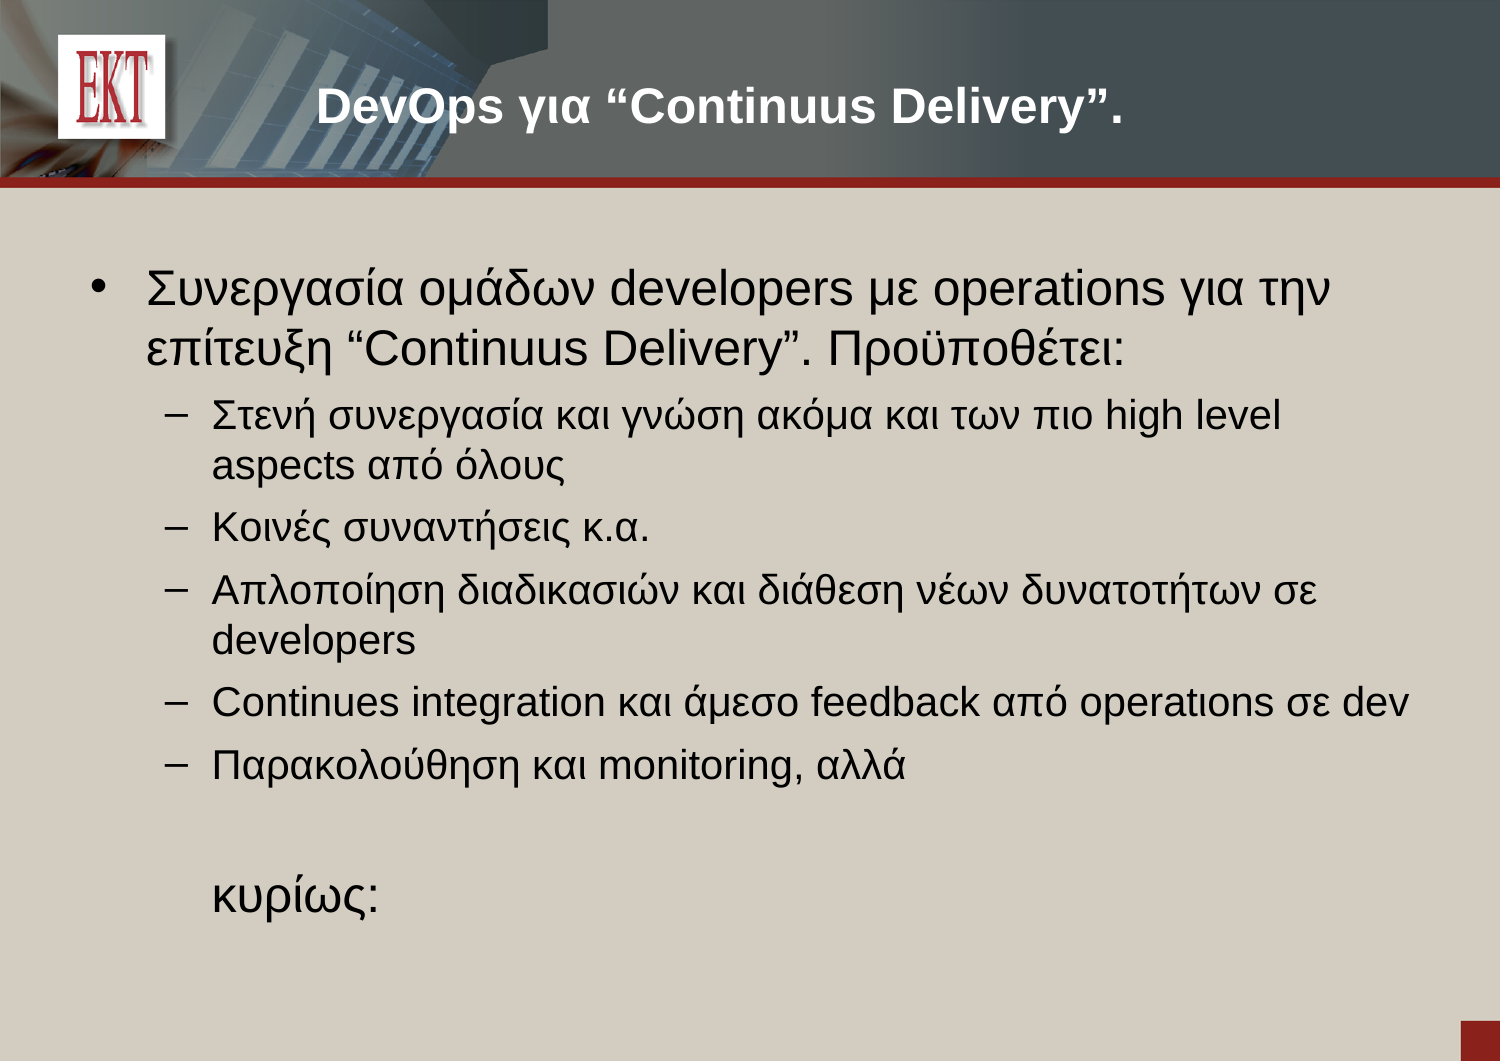

# DevOps για “Continuus Delivery”.
Συνεργασία ομάδων developers με operations για την επίτευξη “Continuus Delivery”. Προϋποθέτει:
Στενή συνεργασία και γνώση ακόμα και των πιο high level aspects από όλους
Κοινές συναντήσεις κ.α.
Απλοποίηση διαδικασιών και διάθεση νέων δυνατοτήτων σε developers
Continues integration και άμεσο feedback από operatιons σε dev
Παρακολούθηση και monitoring, αλλά
κυρίως: